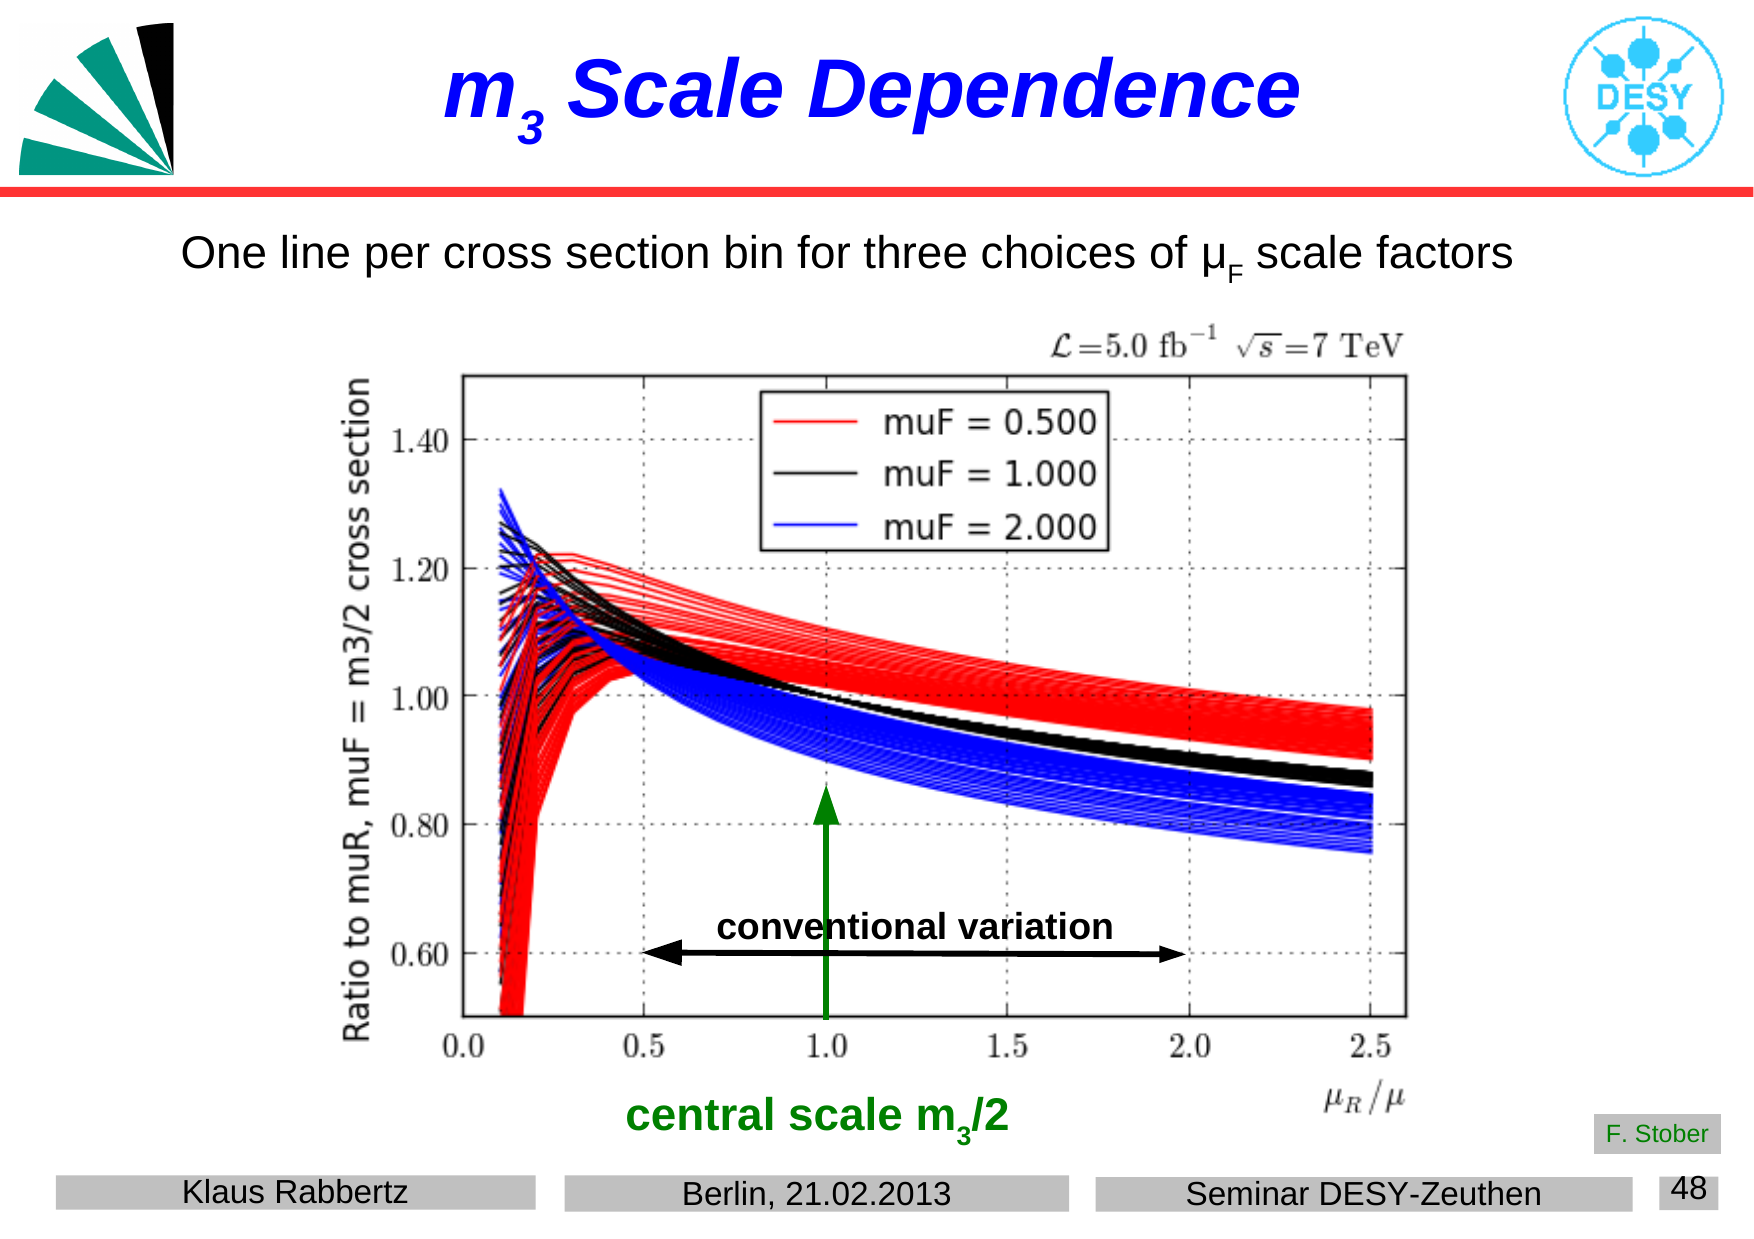

# m3 Scale Dependence
One line per cross section bin for three choices of μF scale factors
conventional variation
central scale m3/2
F. Stober